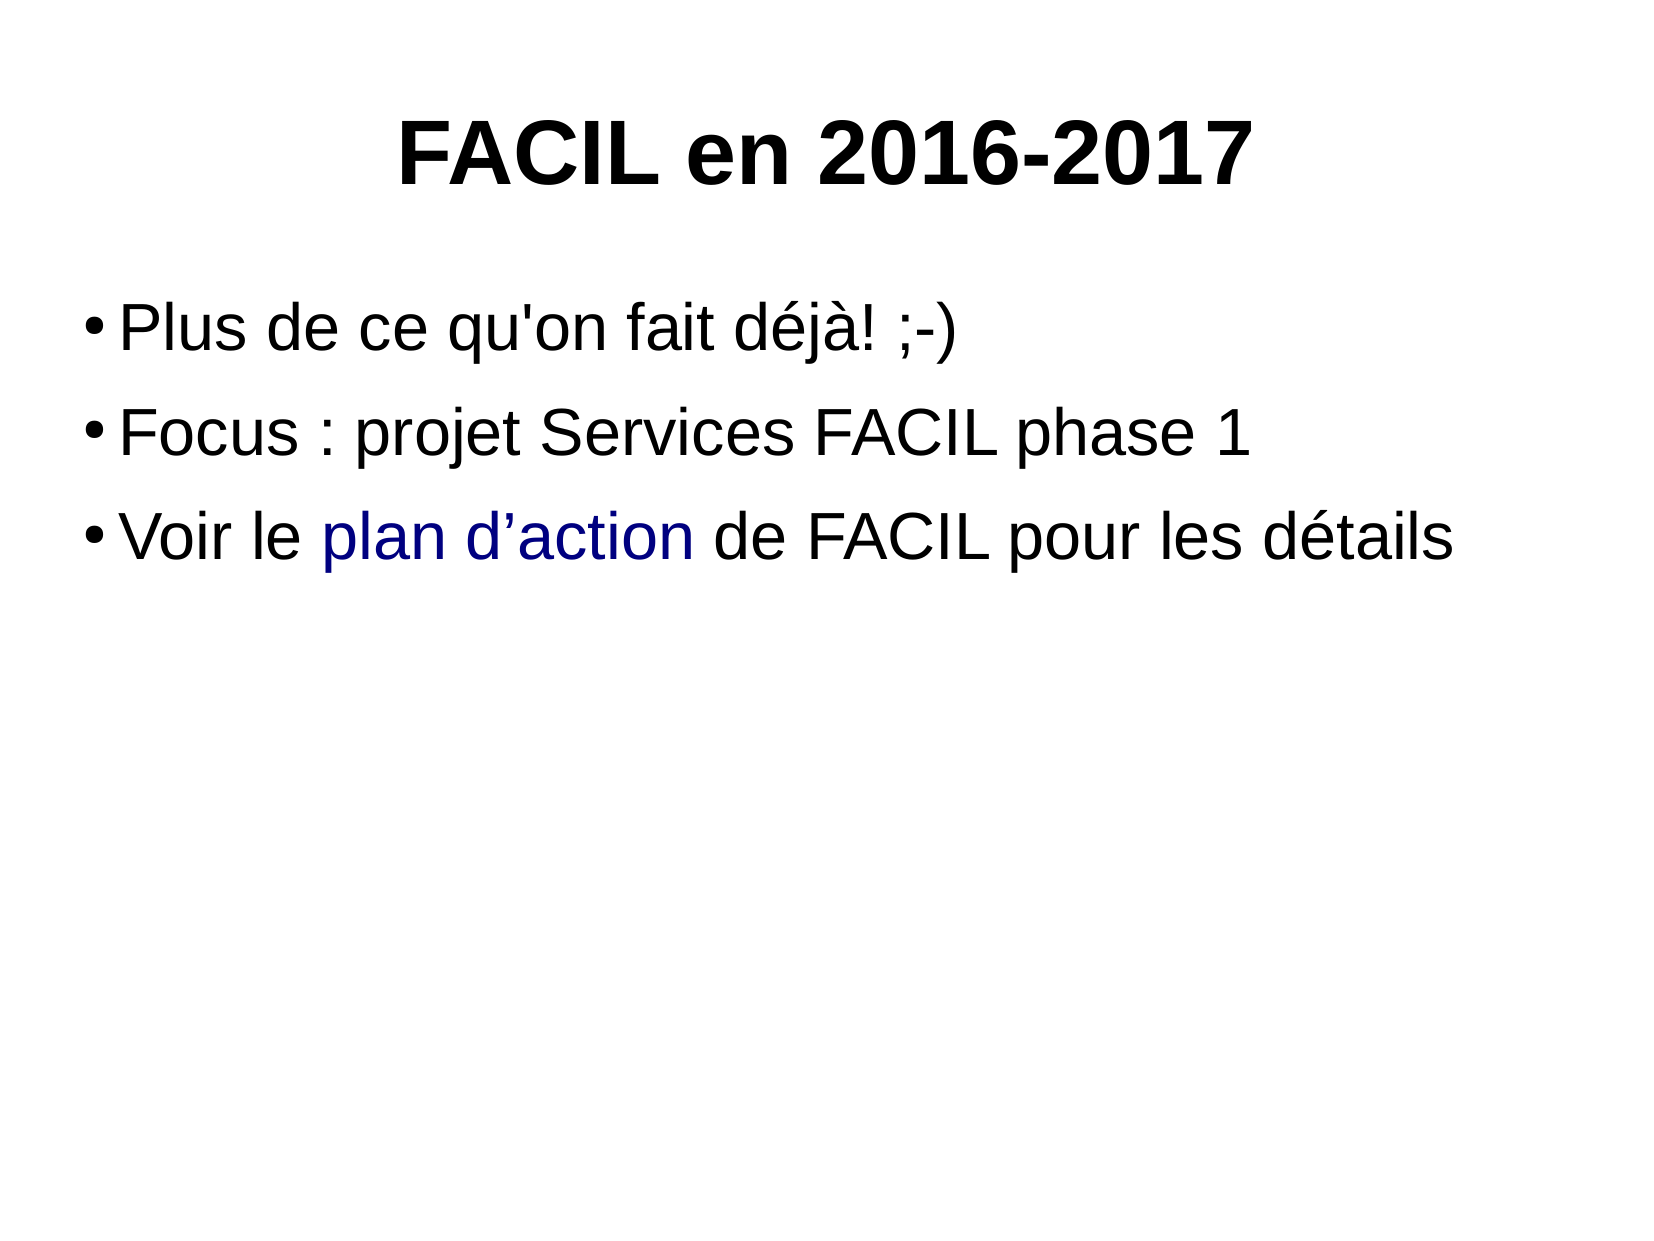

# FACIL en 2016-2017
Plus de ce qu'on fait déjà! ;-)
Focus : projet Services FACIL phase 1
Voir le plan d’action de FACIL pour les détails